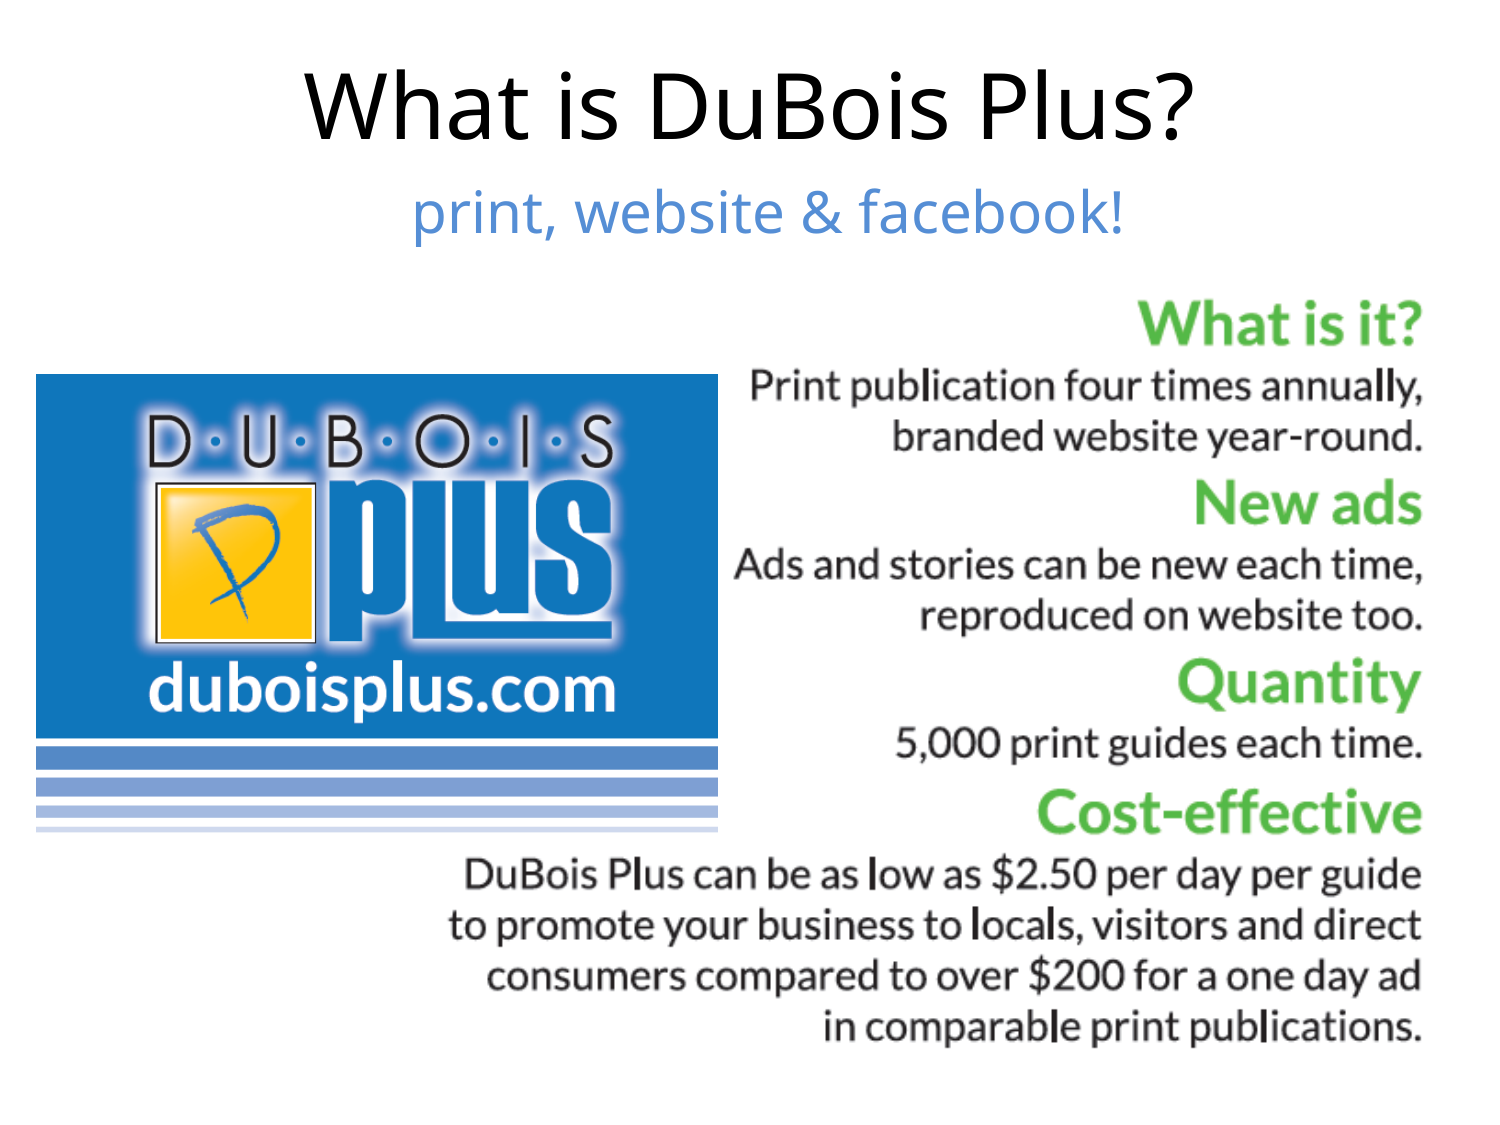

# What is DuBois Plus?
print, website & facebook!